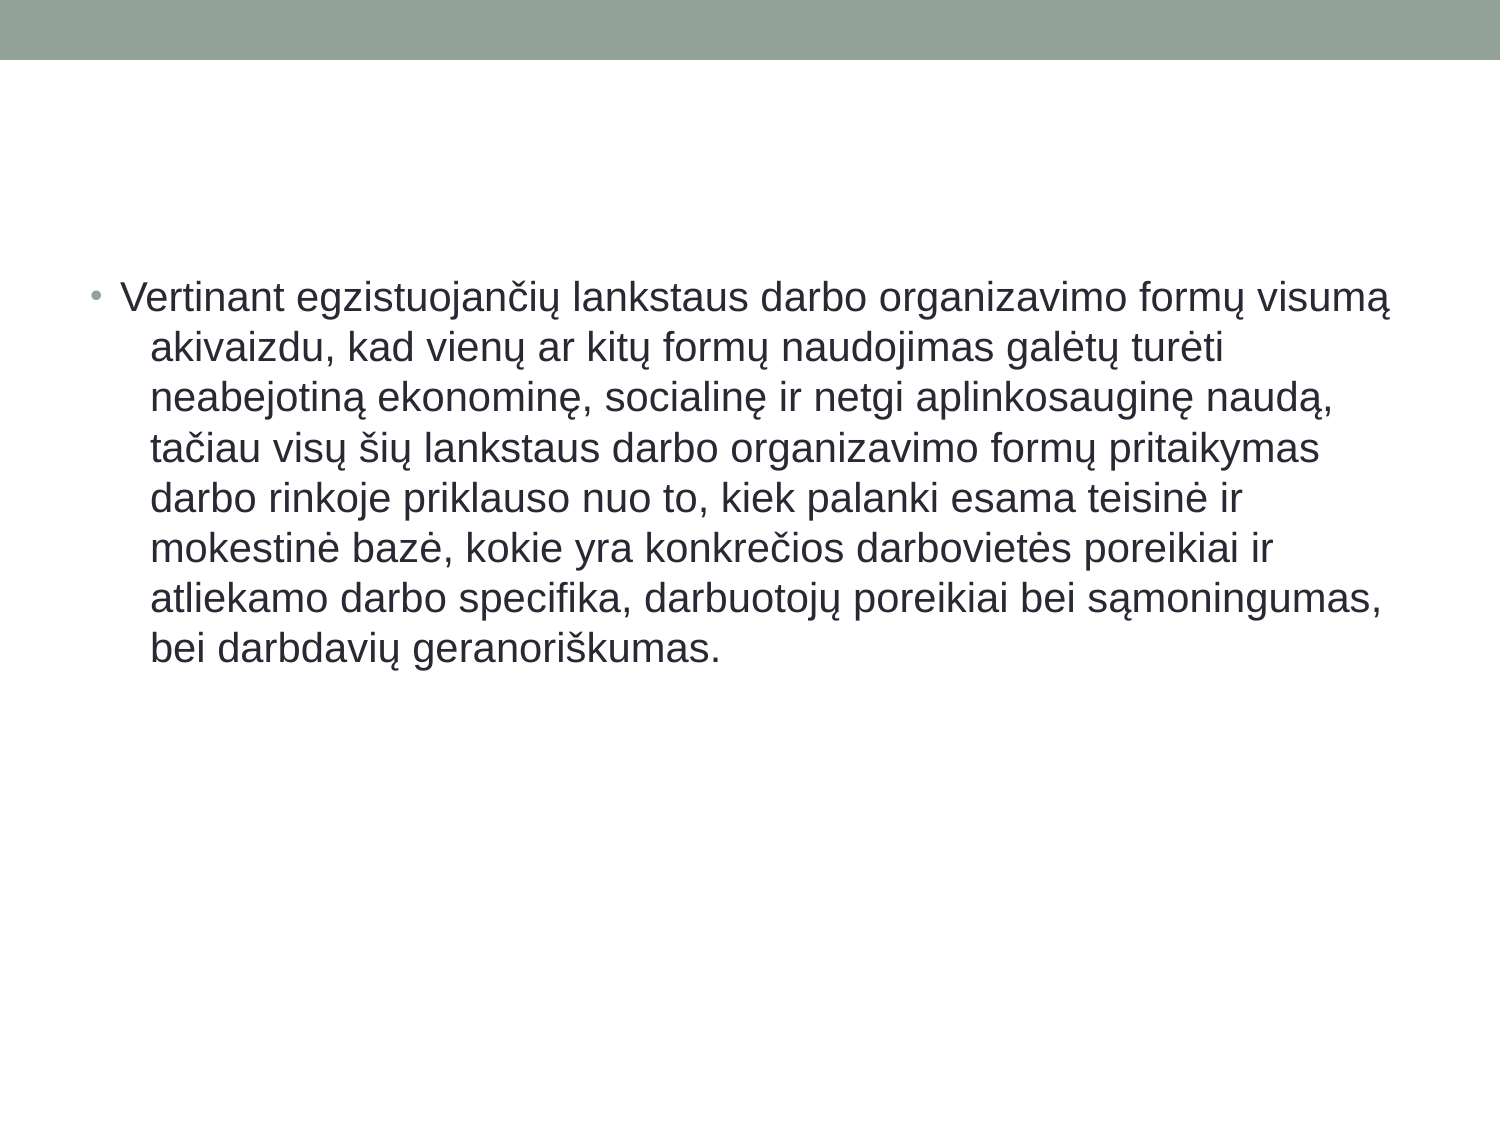

# Vertinant egzistuojančių lankstaus darbo organizavimo formų visumą akivaizdu, kad vienų ar kitų formų naudojimas galėtų turėti neabejotiną ekonominę, socialinę ir netgi aplinkosauginę naudą, tačiau visų šių lankstaus darbo organizavimo formų pritaikymas darbo rinkoje priklauso nuo to, kiek palanki esama teisinė ir mokestinė bazė, kokie yra konkrečios darbovietės poreikiai ir atliekamo darbo specifika, darbuotojų poreikiai bei sąmoningumas, bei darbdavių geranoriškumas.